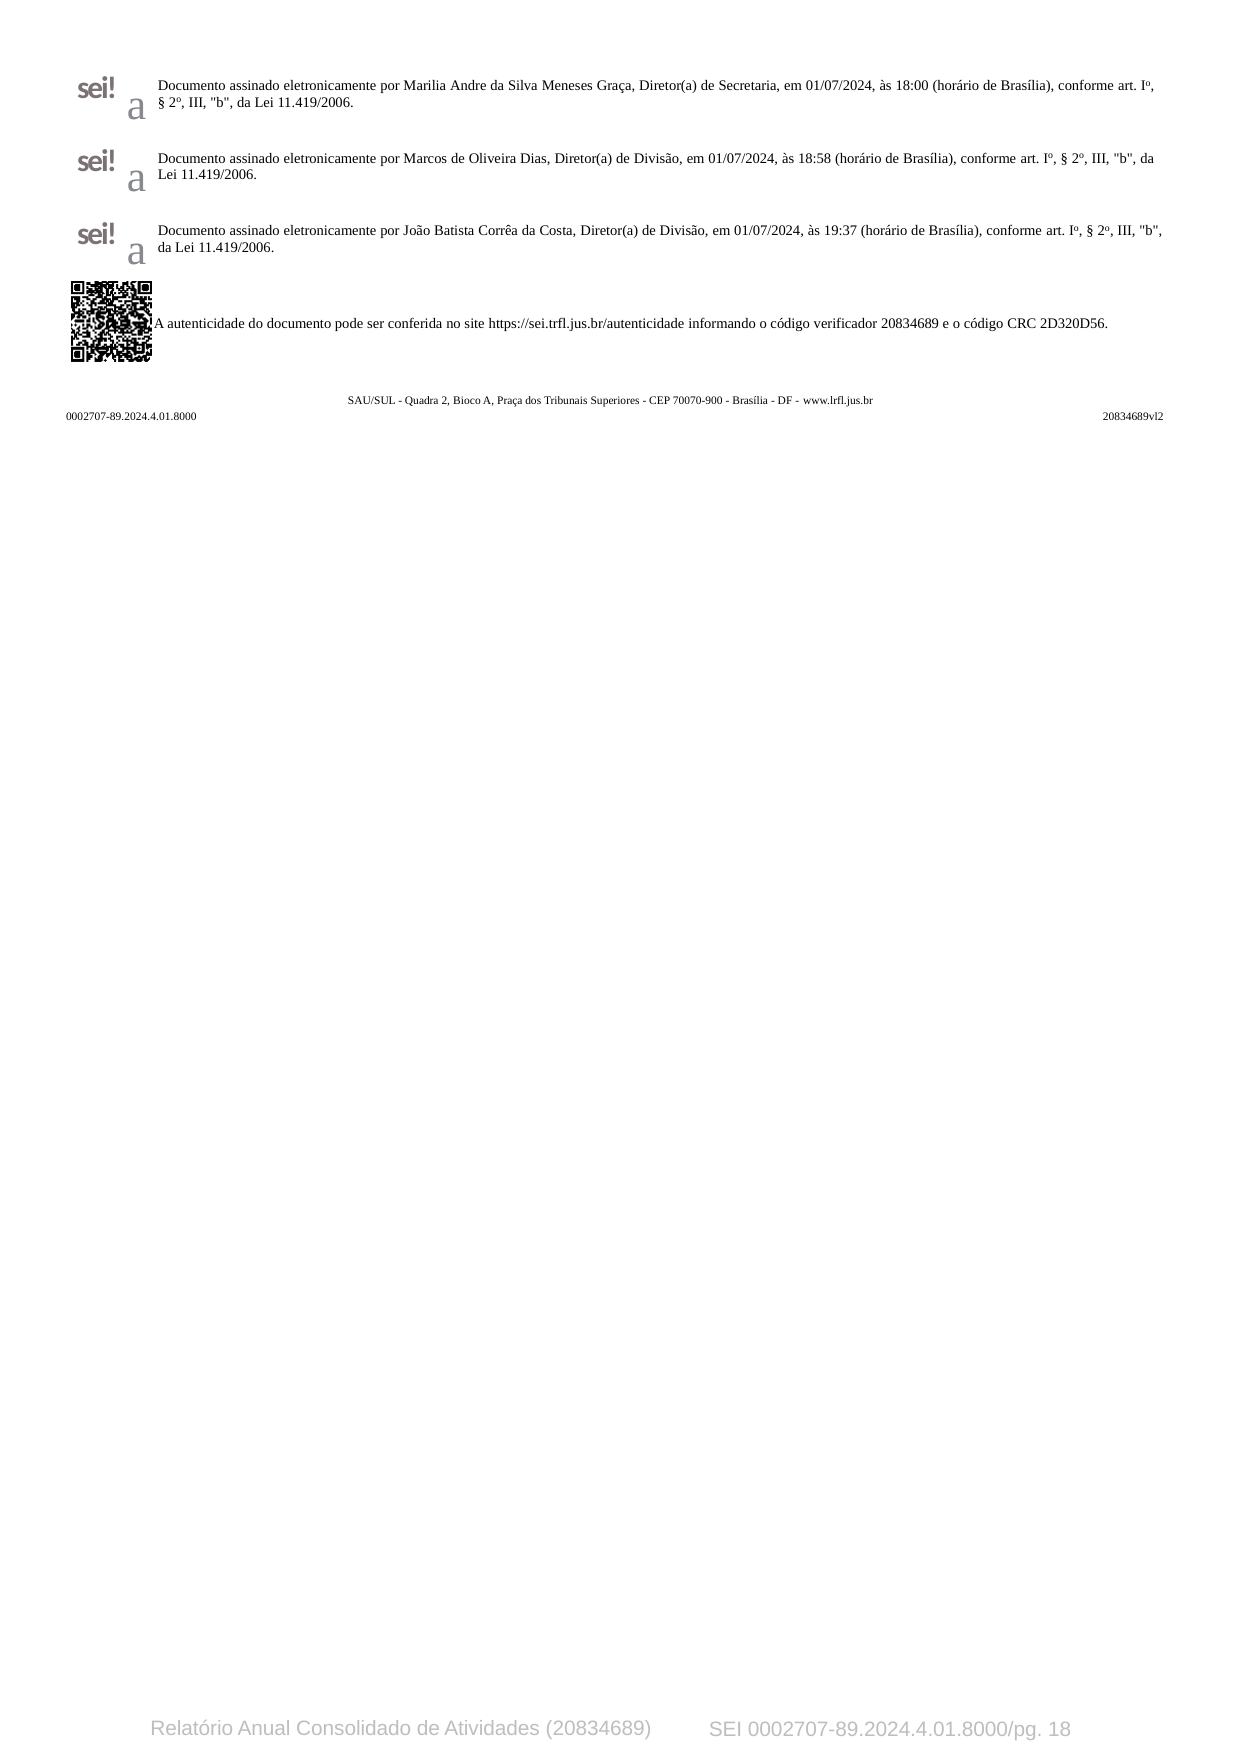

sei!
a
Documento assinado eletronicamente por Marilia Andre da Silva Meneses Graça, Diretor(a) de Secretaria, em 01/07/2024, às 18:00 (horário de Brasília), conforme art. Io, § 2o, III, "b", da Lei 11.419/2006.
sei!
a
Documento assinado eletronicamente por Marcos de Oliveira Dias, Diretor(a) de Divisão, em 01/07/2024, às 18:58 (horário de Brasília), conforme art. Io, § 2o, III, "b", da Lei 11.419/2006.
sei!
a
Documento assinado eletronicamente por João Batista Corrêa da Costa, Diretor(a) de Divisão, em 01/07/2024, às 19:37 (horário de Brasília), conforme art. Io, § 2o, III, "b", da Lei 11.419/2006.
A autenticidade do documento pode ser conferida no site https://sei.trfl.jus.br/autenticidade informando o código verificador 20834689 e o código CRC 2D320D56.
SAU/SUL - Quadra 2, Bioco A, Praça dos Tribunais Superiores - CEP 70070-900 - Brasília - DF - www.lrfl.jus.br
0002707-89.2024.4.01.8000
20834689vl2
Relatório Anual Consolidado de Atividades (20834689)
SEI 0002707-89.2024.4.01.8000/pg. 18